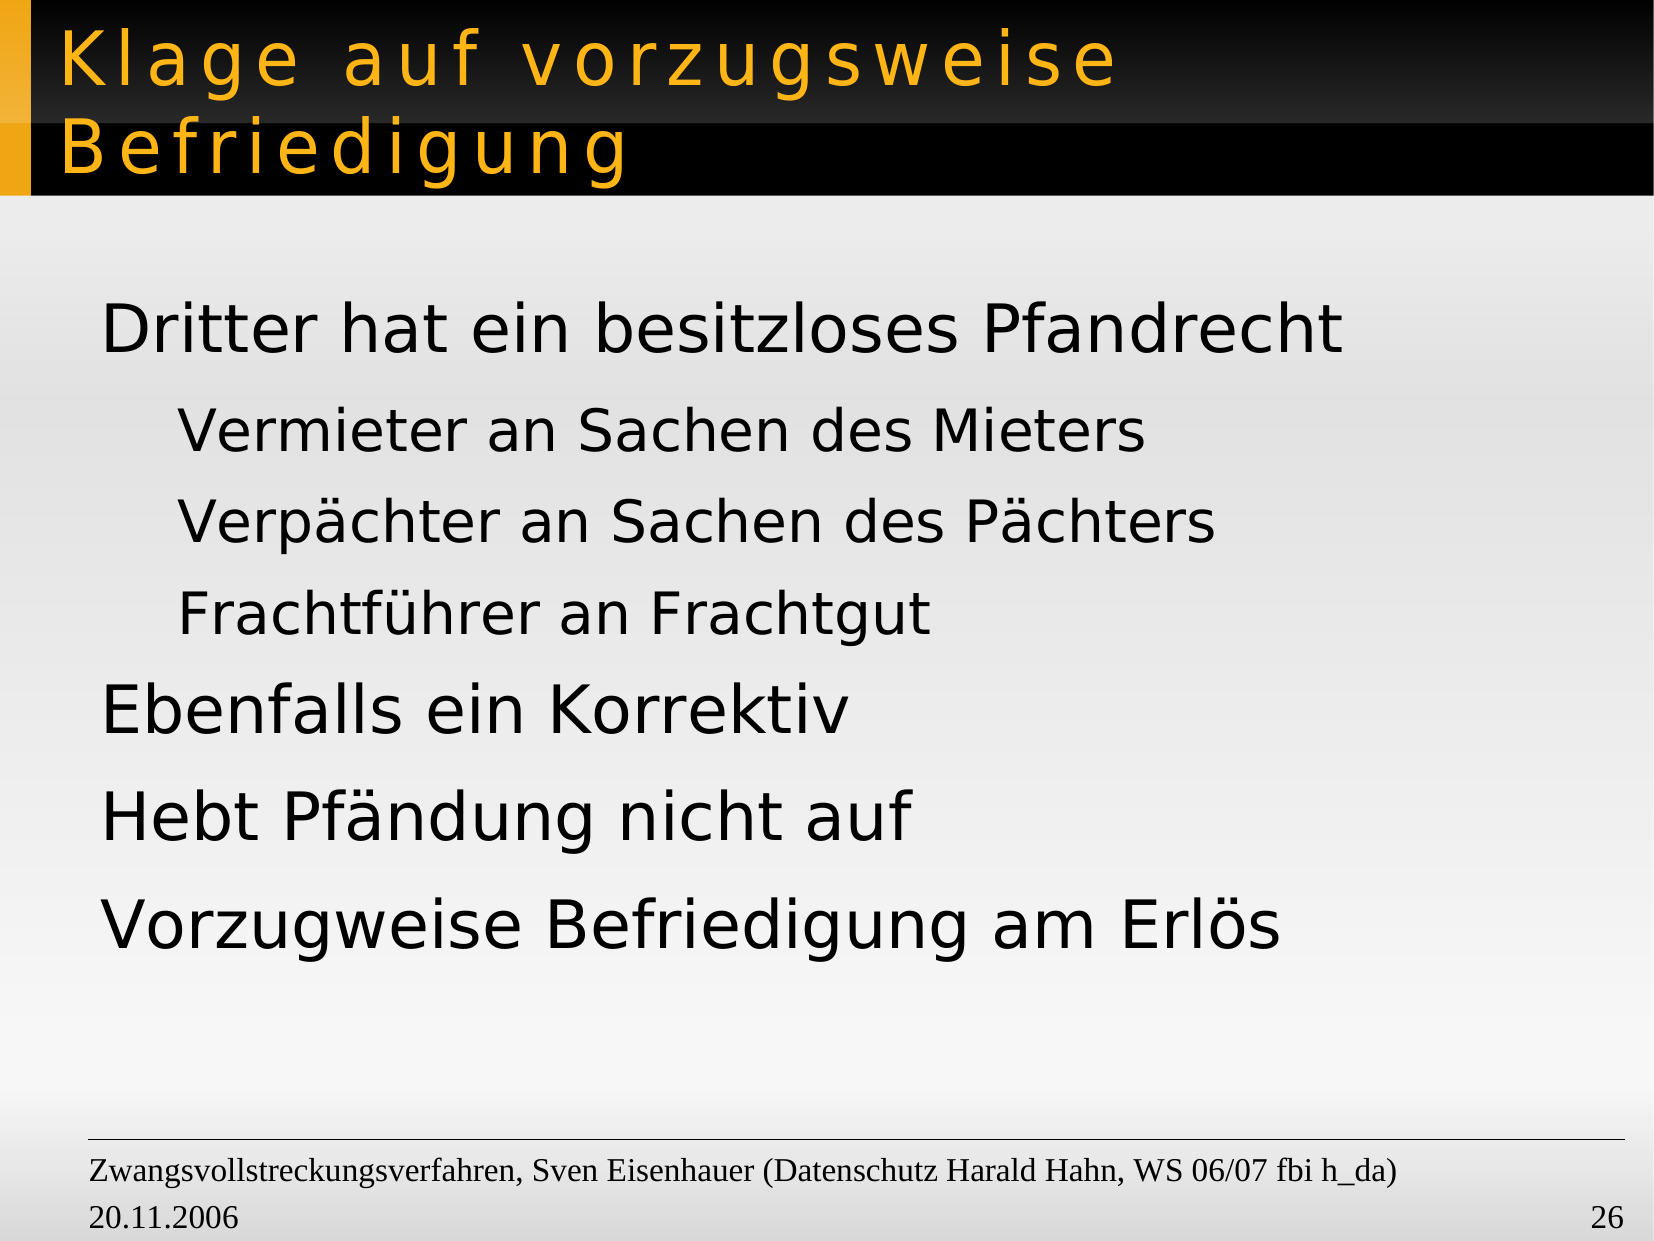

# Klage auf vorzugsweise Befriedigung
Dritter hat ein besitzloses Pfandrecht
Vermieter an Sachen des Mieters
Verpächter an Sachen des Pächters
Frachtführer an Frachtgut
Ebenfalls ein Korrektiv
Hebt Pfändung nicht auf
Vorzugweise Befriedigung am Erlös
Zwangsvollstreckungsverfahren, Sven Eisenhauer (Datenschutz Harald Hahn, WS 06/07 fbi h_da)
20.11.2006
26